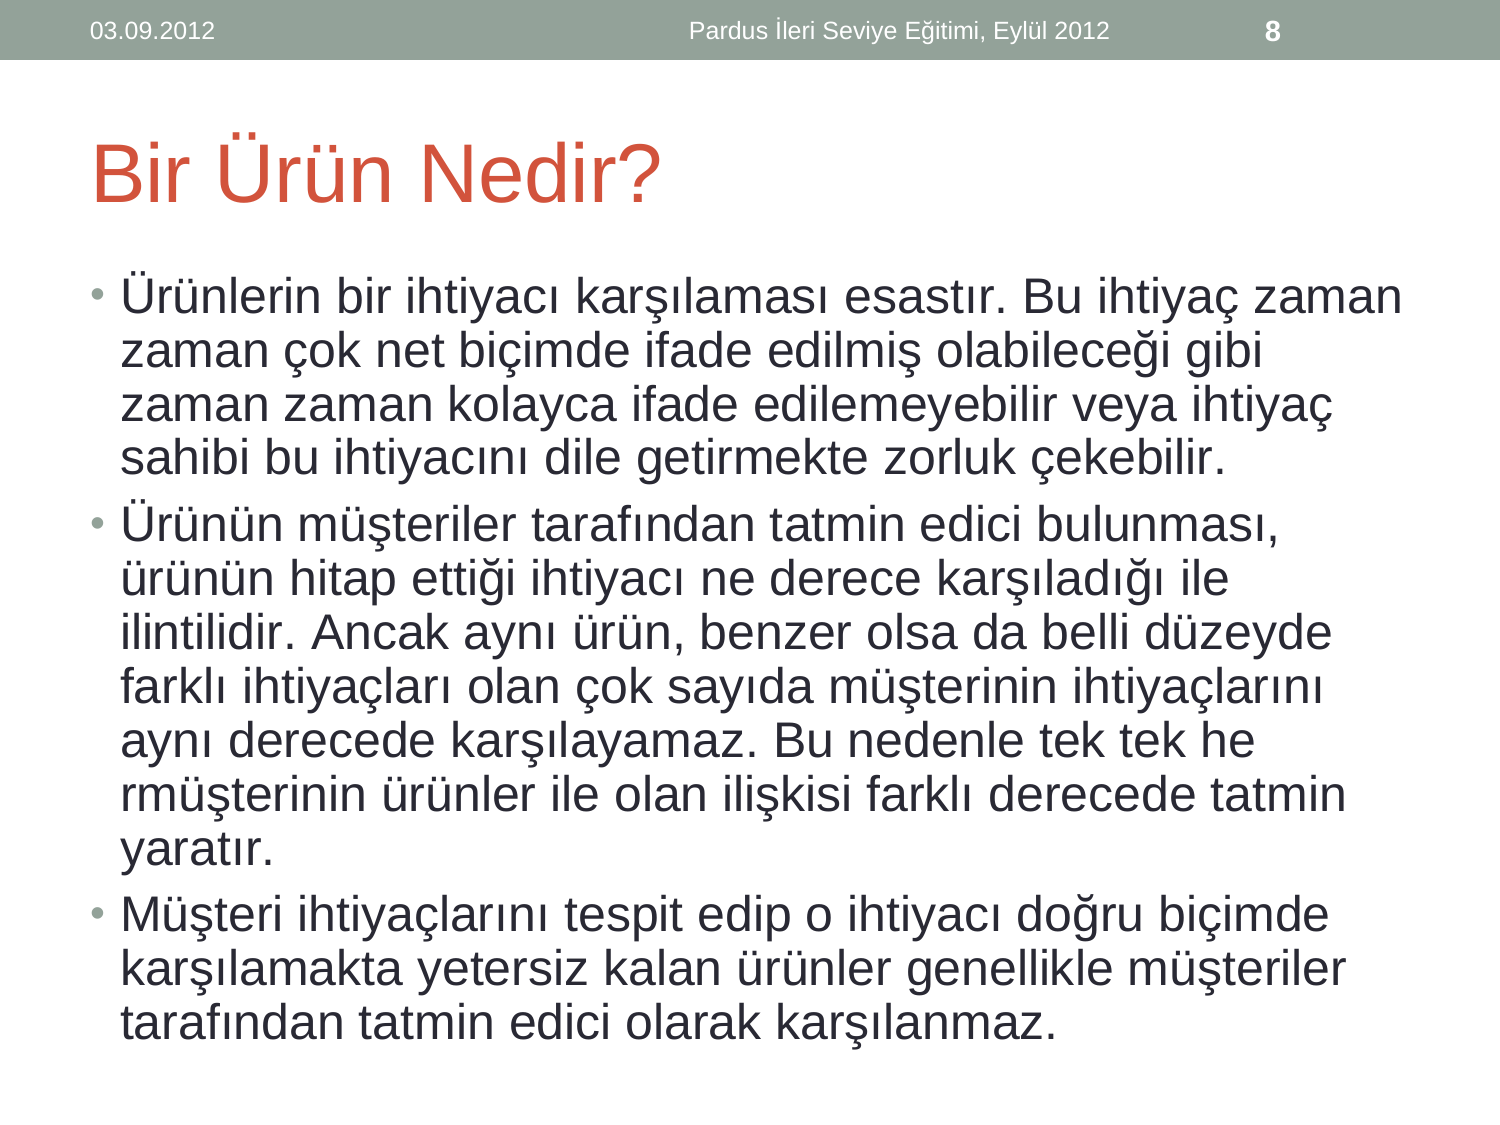

03.09.2012
Pardus İleri Seviye Eğitimi, Eylül 2012
# Bir Ürün Nedir?
Ürünlerin bir ihtiyacı karşılaması esastır. Bu ihtiyaç zaman zaman çok net biçimde ifade edilmiş olabileceği gibi zaman zaman kolayca ifade edilemeyebilir veya ihtiyaç sahibi bu ihtiyacını dile getirmekte zorluk çekebilir.
Ürünün müşteriler tarafından tatmin edici bulunması, ürünün hitap ettiği ihtiyacı ne derece karşıladığı ile ilintilidir. Ancak aynı ürün, benzer olsa da belli düzeyde farklı ihtiyaçları olan çok sayıda müşterinin ihtiyaçlarını aynı derecede karşılayamaz. Bu nedenle tek tek he rmüşterinin ürünler ile olan ilişkisi farklı derecede tatmin yaratır.
Müşteri ihtiyaçlarını tespit edip o ihtiyacı doğru biçimde karşılamakta yetersiz kalan ürünler genellikle müşteriler tarafından tatmin edici olarak karşılanmaz.